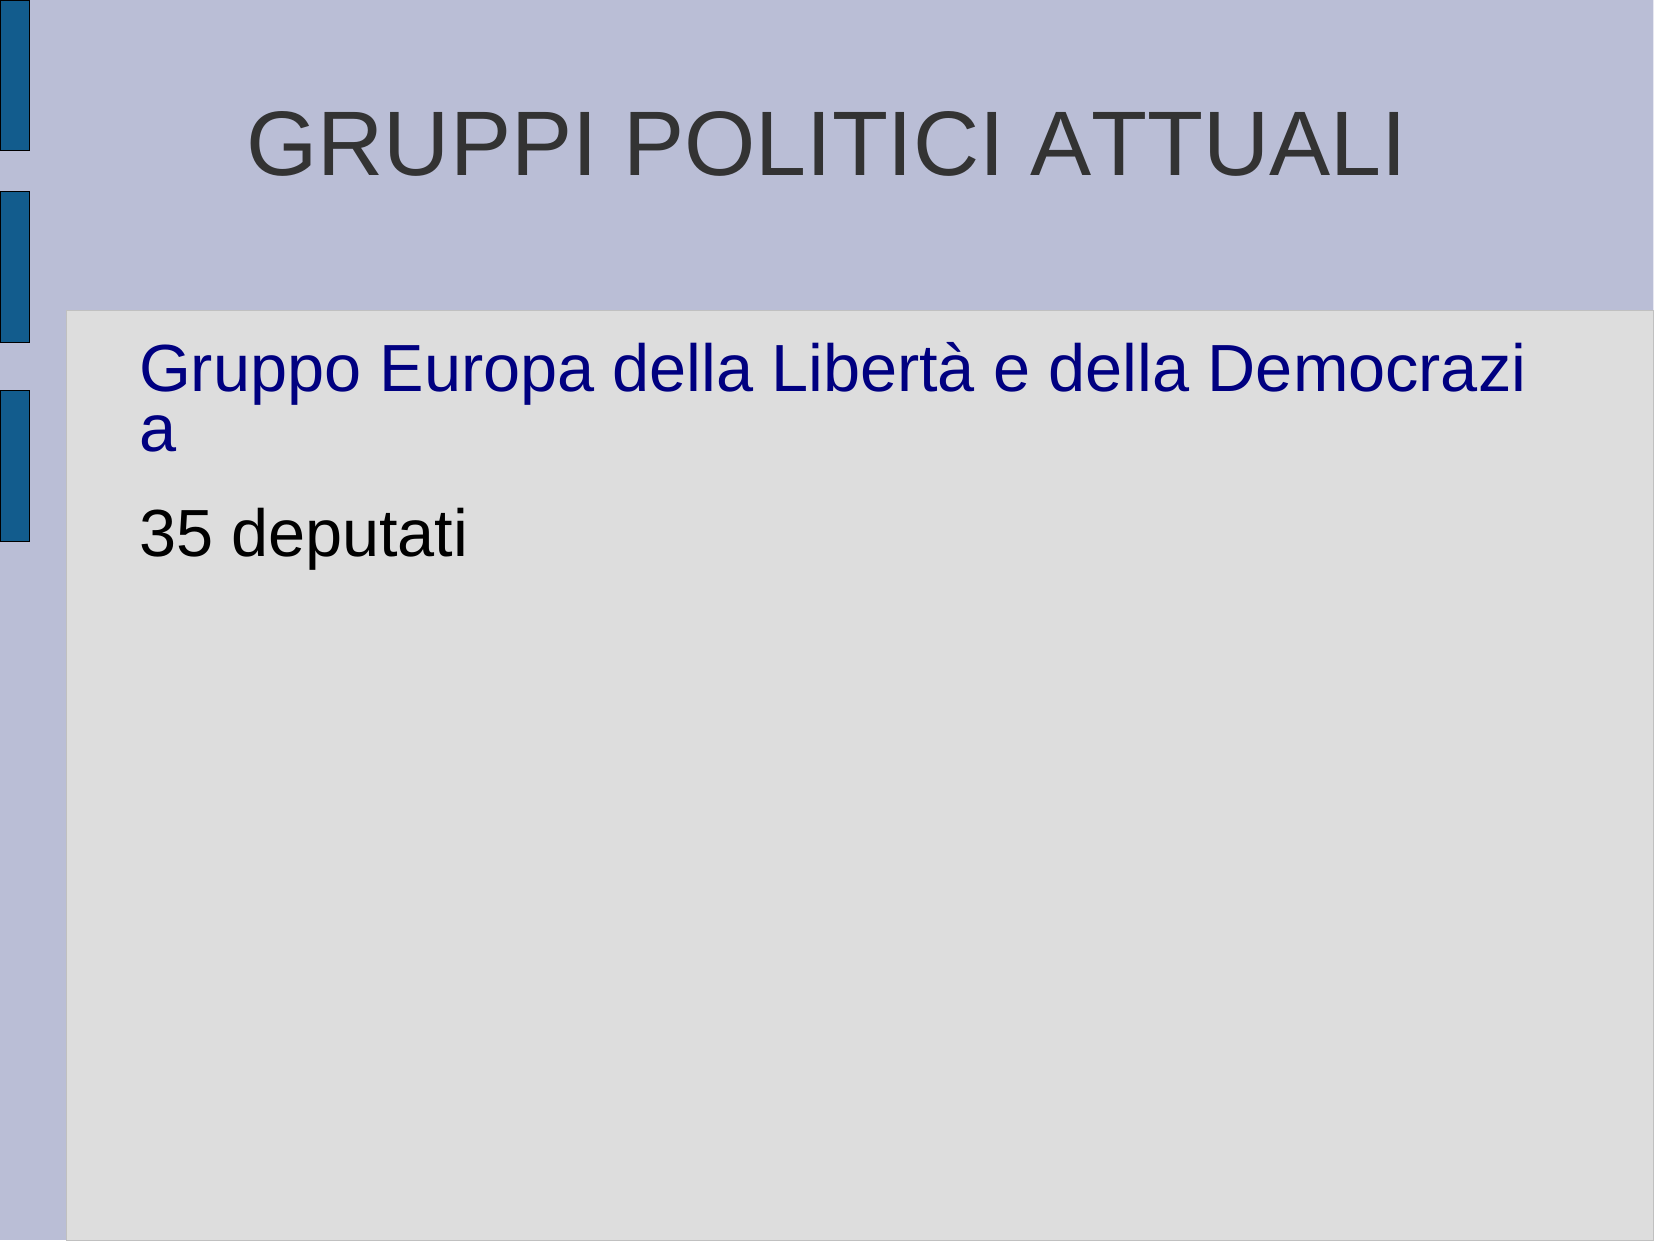

# GRUPPI POLITICI ATTUALI
Gruppo Europa della Libertà e della Democrazia
35 deputati